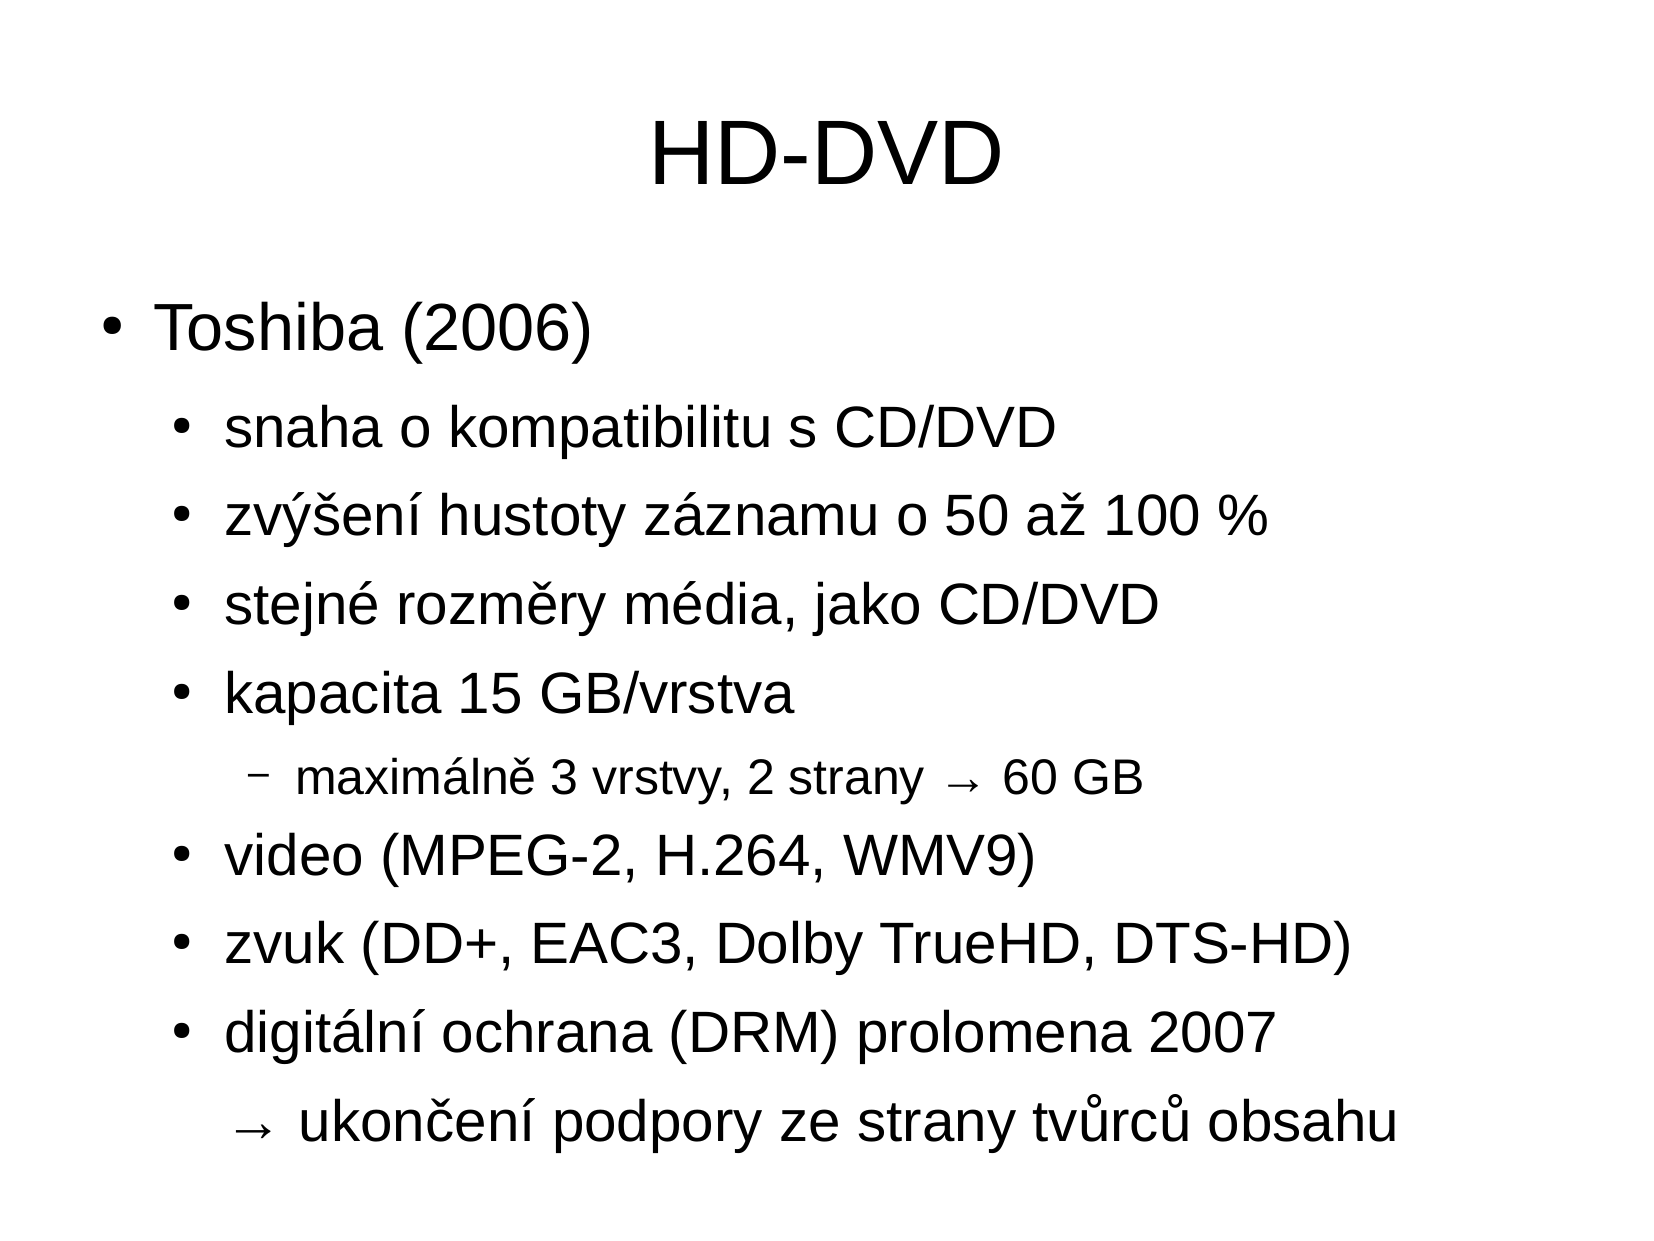

# HD-DVD
Toshiba (2006)
snaha o kompatibilitu s CD/DVD
zvýšení hustoty záznamu o 50 až 100 %
stejné rozměry média, jako CD/DVD
kapacita 15 GB/vrstva
maximálně 3 vrstvy, 2 strany → 60 GB
video (MPEG-2, H.264, WMV9)
zvuk (DD+, EAC3, Dolby TrueHD, DTS-HD)
digitální ochrana (DRM) prolomena 2007
→ ukončení podpory ze strany tvůrců obsahu